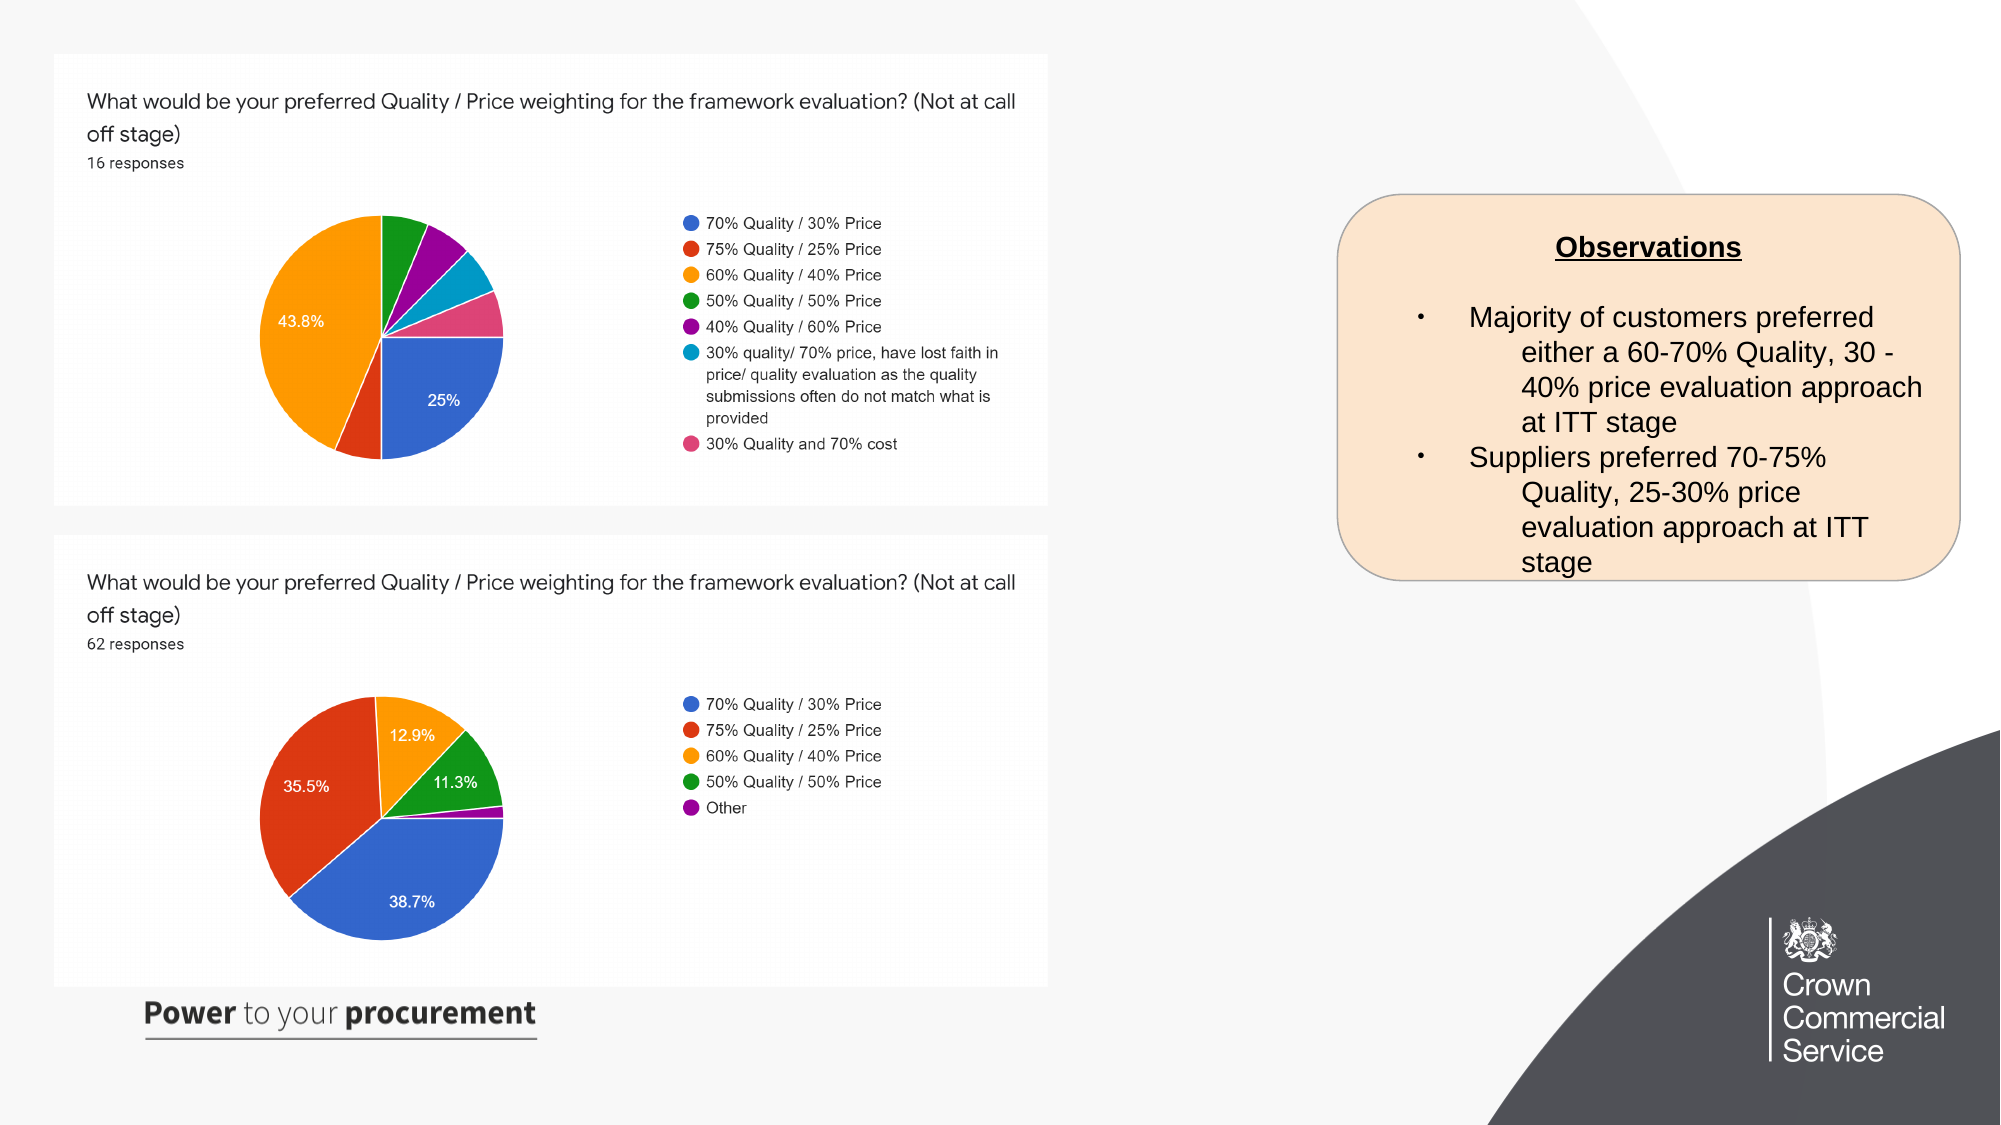

Observations
Majority of customers preferred either a 60-70% Quality, 30 - 40% price evaluation approach at ITT stage
Suppliers preferred 70-75% Quality, 25-30% price evaluation approach at ITT stage